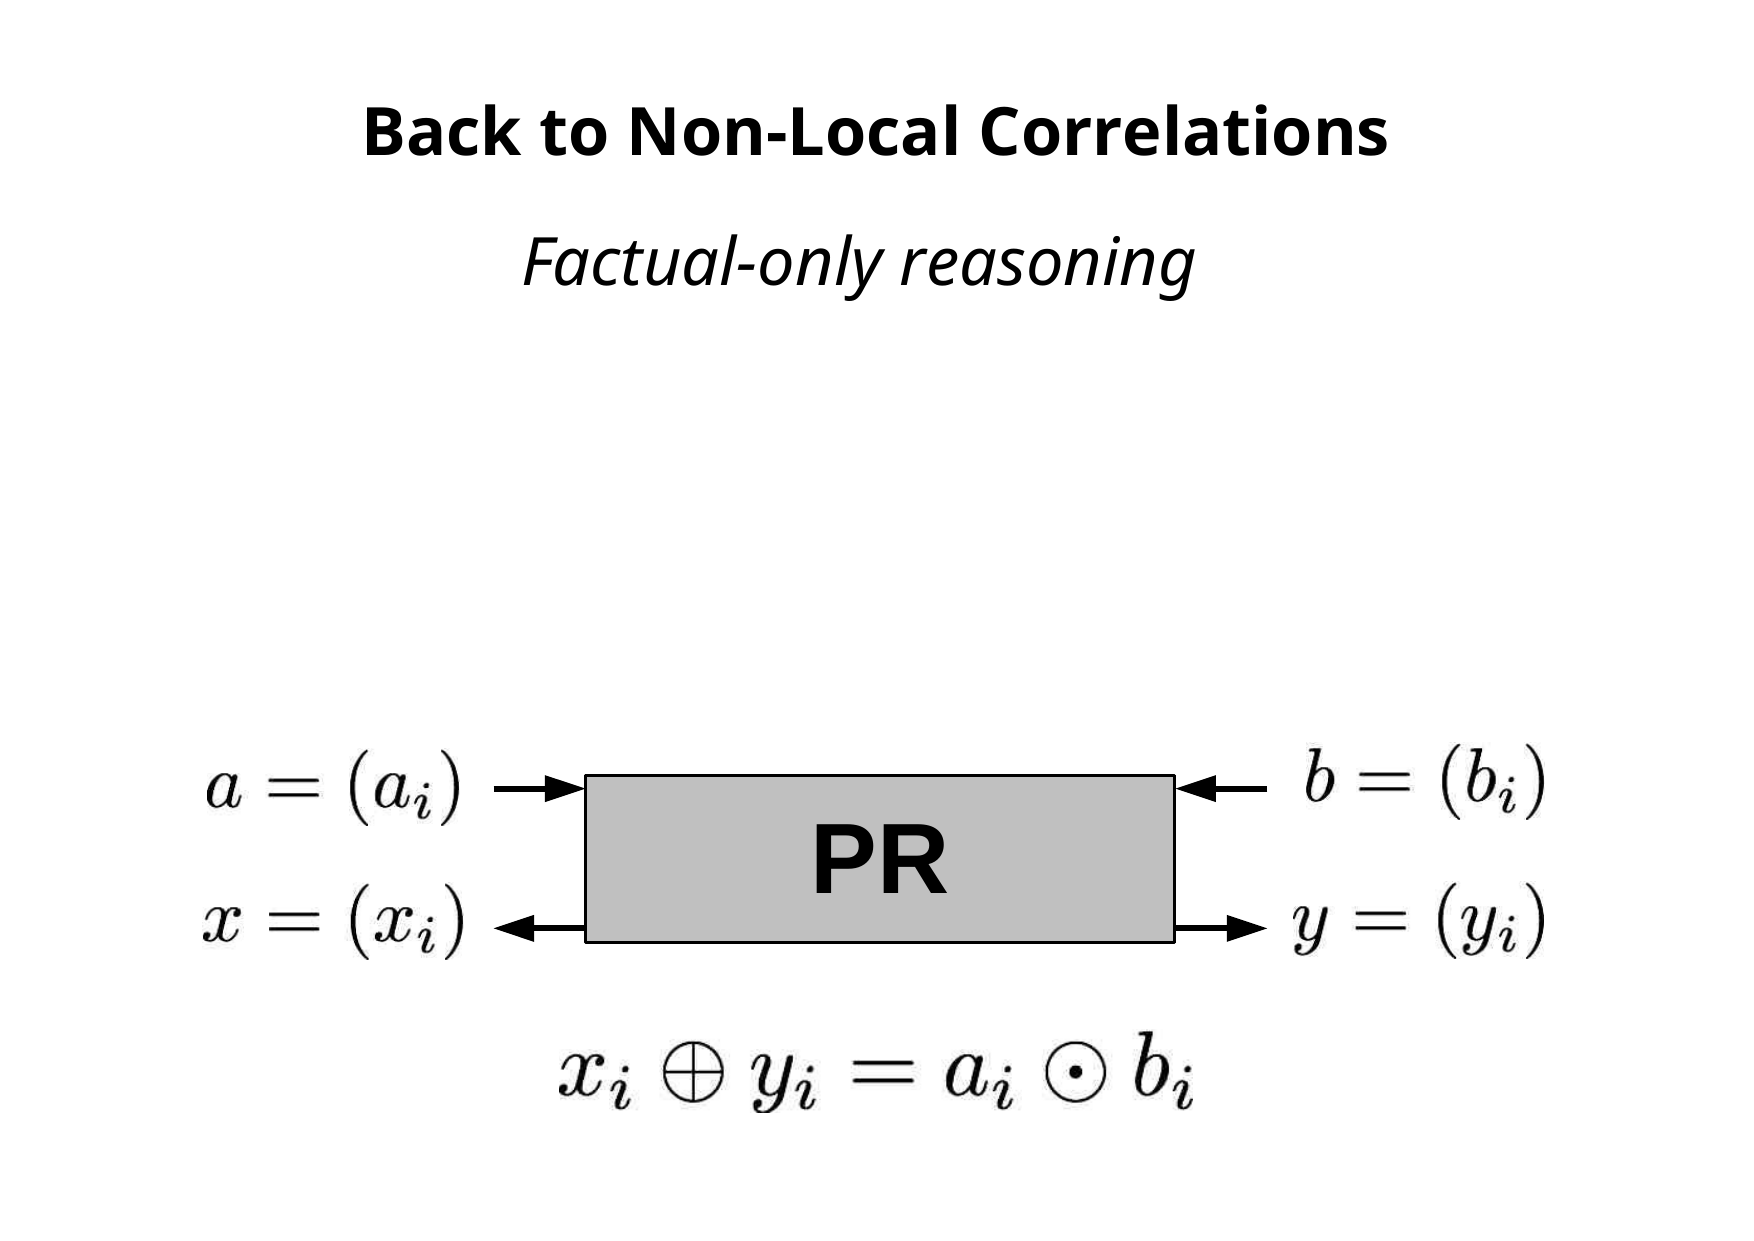

Back to Non-Local Correlations
Factual-only reasoning
PR